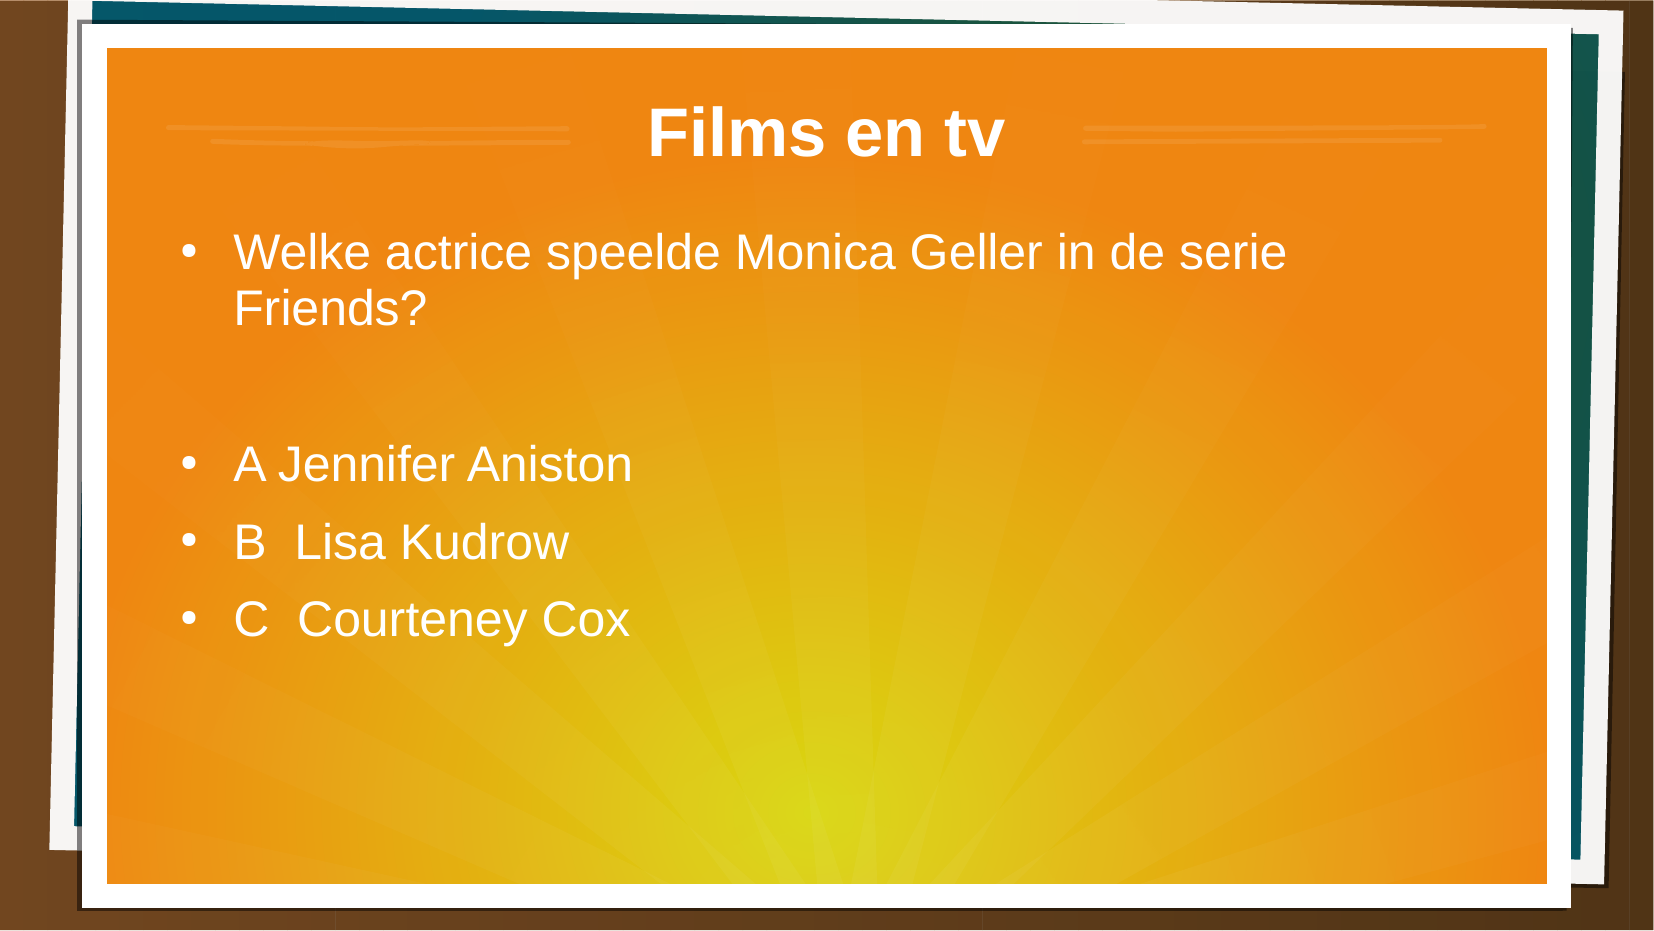

# Films en tv
Welke actrice speelde Monica Geller in de serie Friends?
A Jennifer Aniston
B Lisa Kudrow
C Courteney Cox